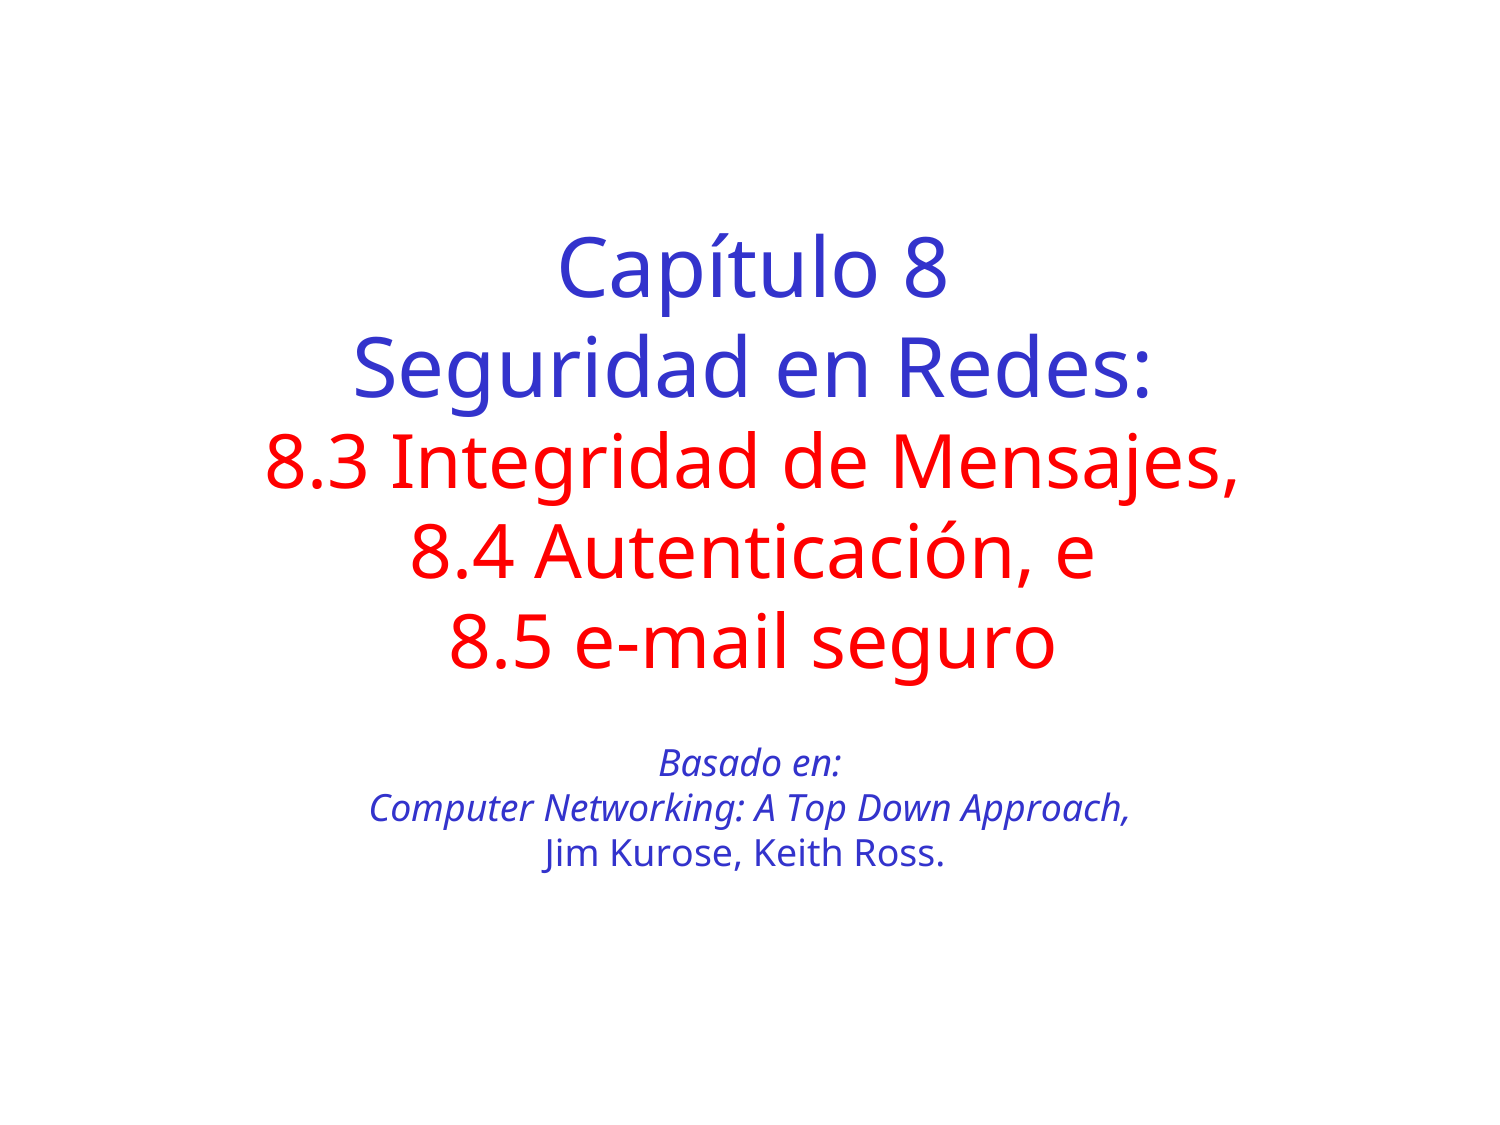

Capítulo 8
Seguridad en Redes:
8.3 Integridad de Mensajes, 8.4 Autenticación, e
8.5 e-mail seguro
Basado en:
Computer Networking: A Top Down Approach,
Jim Kurose, Keith Ross.